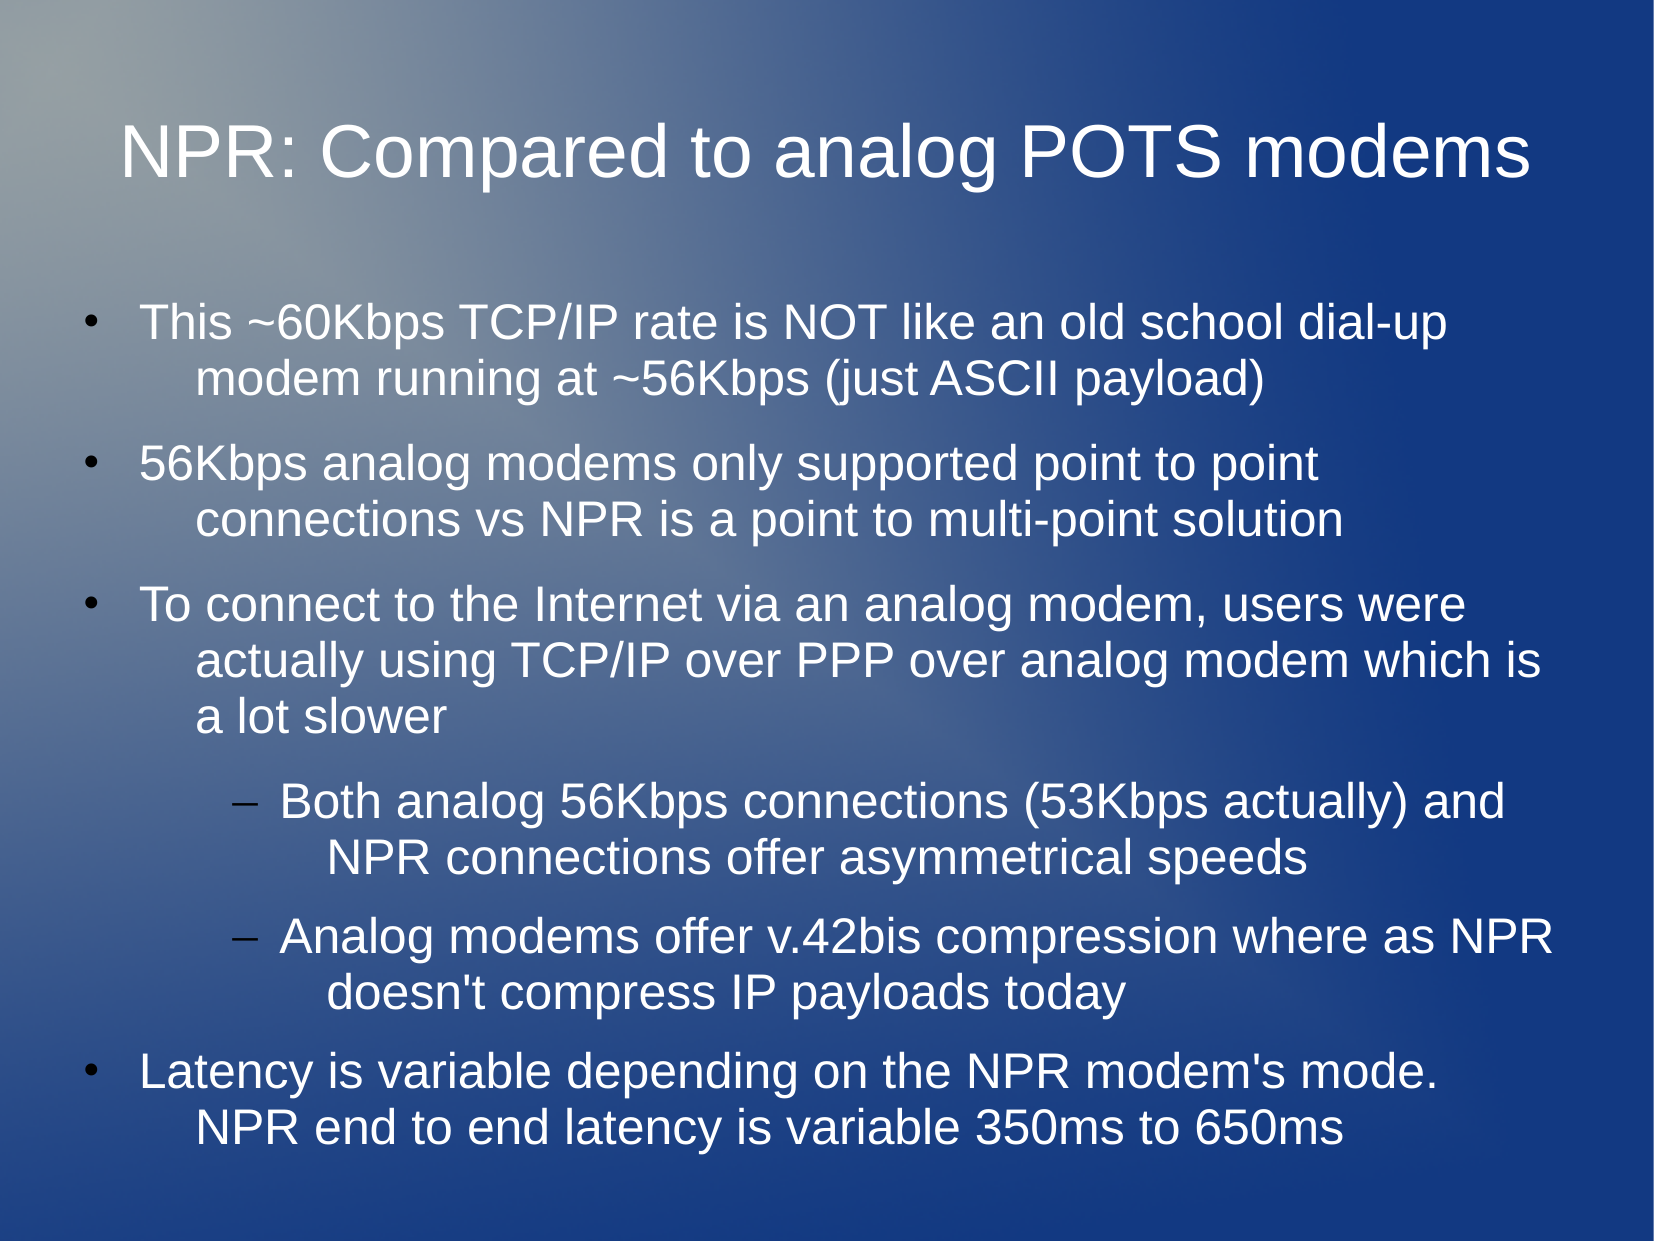

# NPR: Compared to analog POTS modems
This ~60Kbps TCP/IP rate is NOT like an old school dial-up modem running at ~56Kbps (just ASCII payload)
56Kbps analog modems only supported point to point connections vs NPR is a point to multi-point solution
To connect to the Internet via an analog modem, users were actually using TCP/IP over PPP over analog modem which is a lot slower
Both analog 56Kbps connections (53Kbps actually) and NPR connections offer asymmetrical speeds
Analog modems offer v.42bis compression where as NPR doesn't compress IP payloads today
Latency is variable depending on the NPR modem's mode. NPR end to end latency is variable 350ms to 650ms